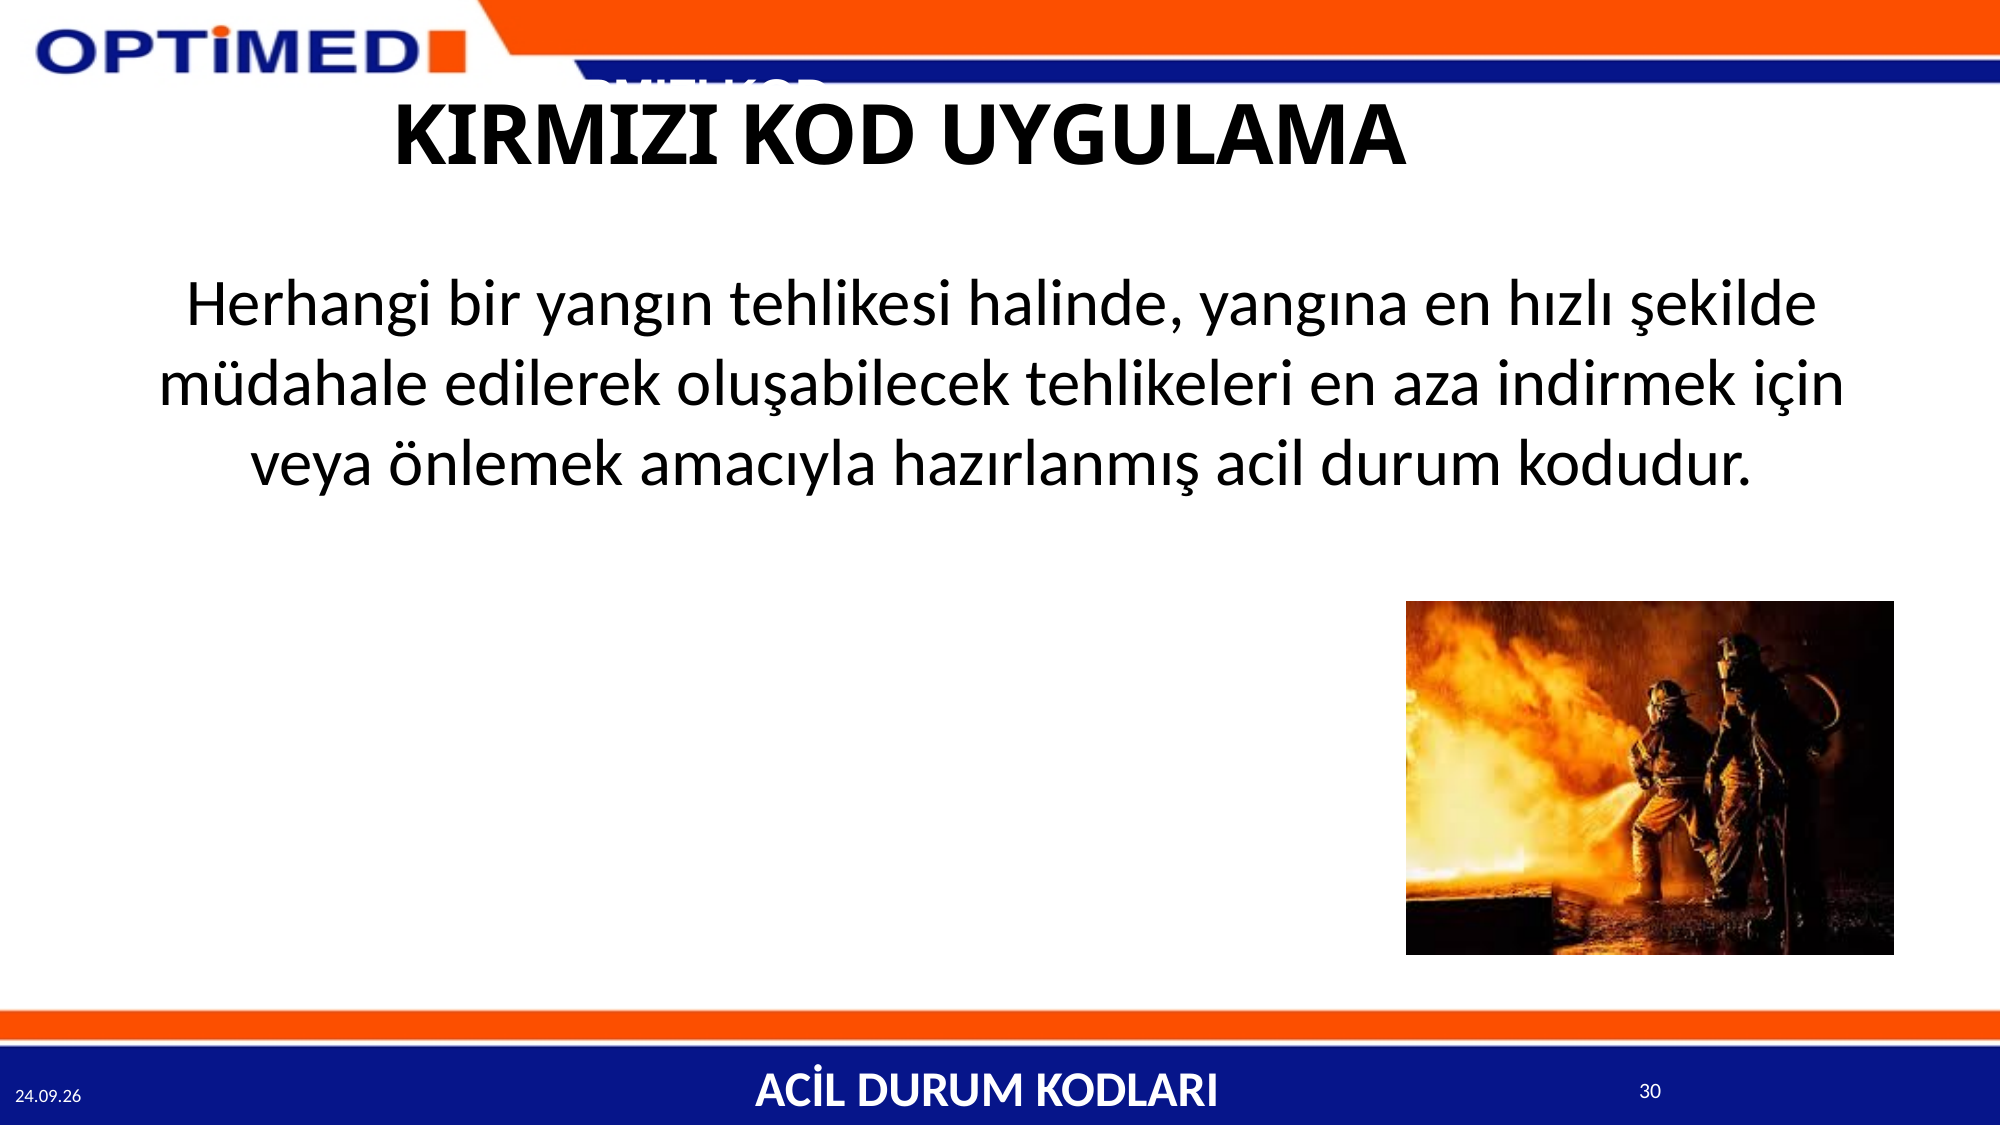

# KIRMIZI KOD
KIRMIZI KOD UYGULAMA
Herhangi bir yangın tehlikesi halinde, yangına en hızlı şekilde
müdahale edilerek oluşabilecek tehlikeleri en aza indirmek için
veya önlemek amacıyla hazırlanmış acil durum kodudur.
ACİL DURUM KODLARI